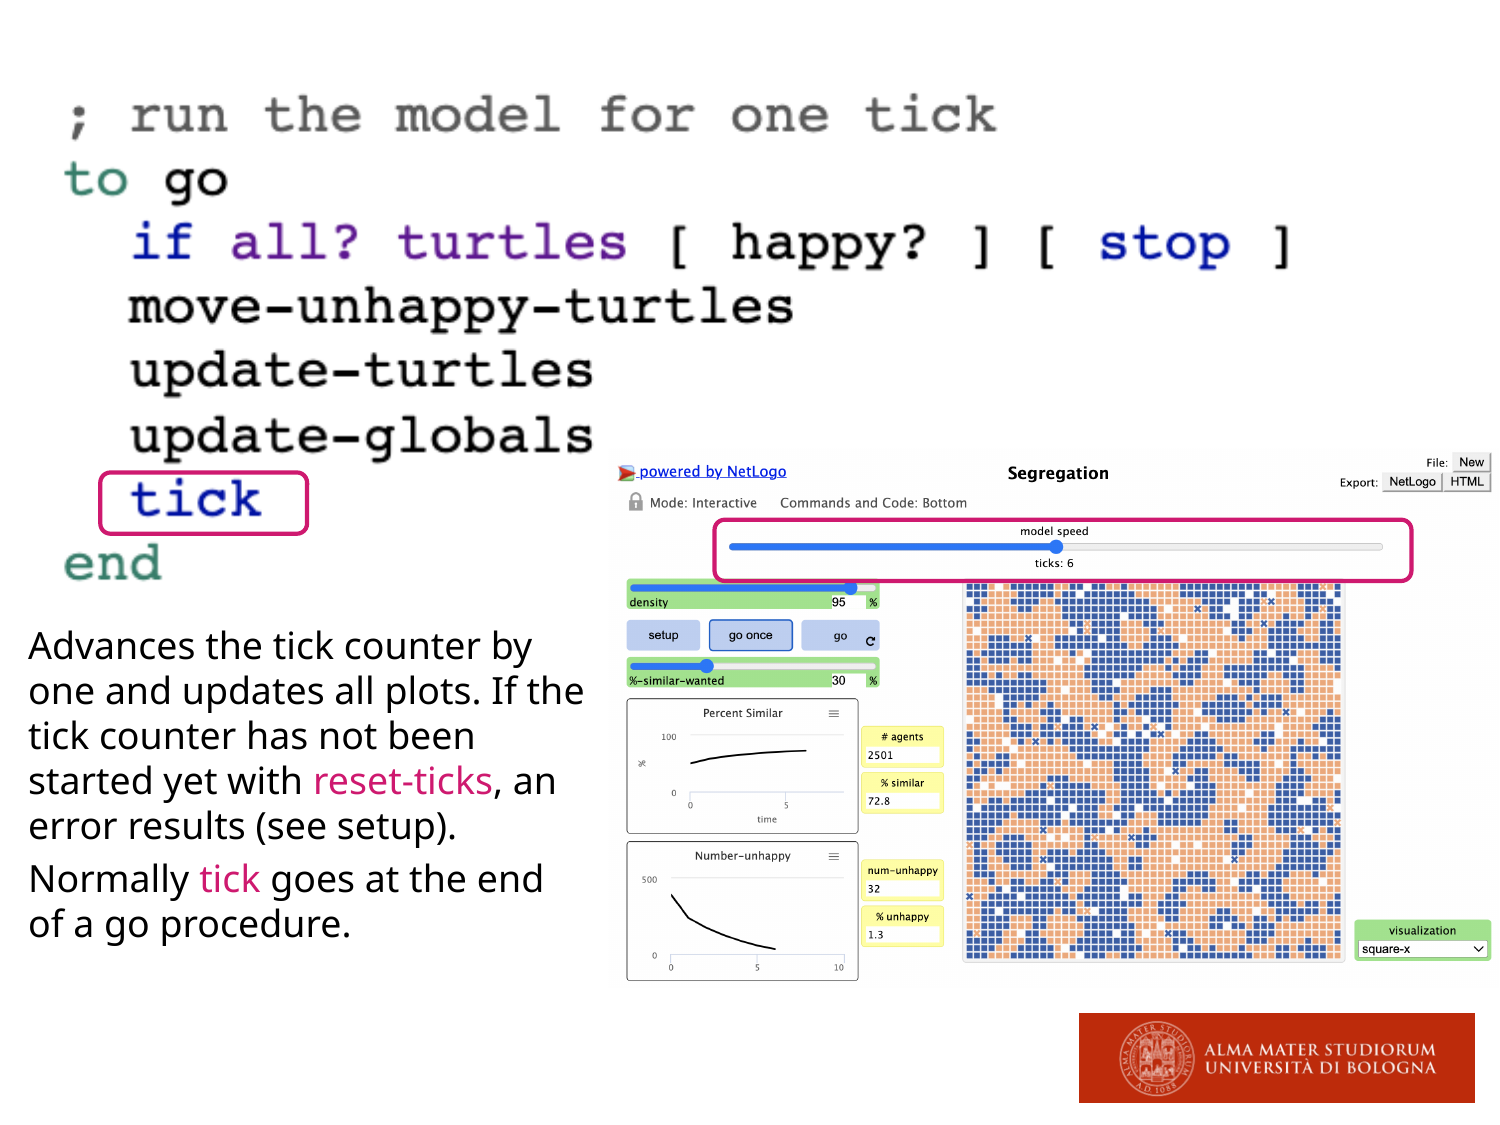

#
Advances the tick counter by one and updates all plots. If the tick counter has not been started yet with reset-ticks, an error results (see setup).
Normally tick goes at the end of a go procedure.